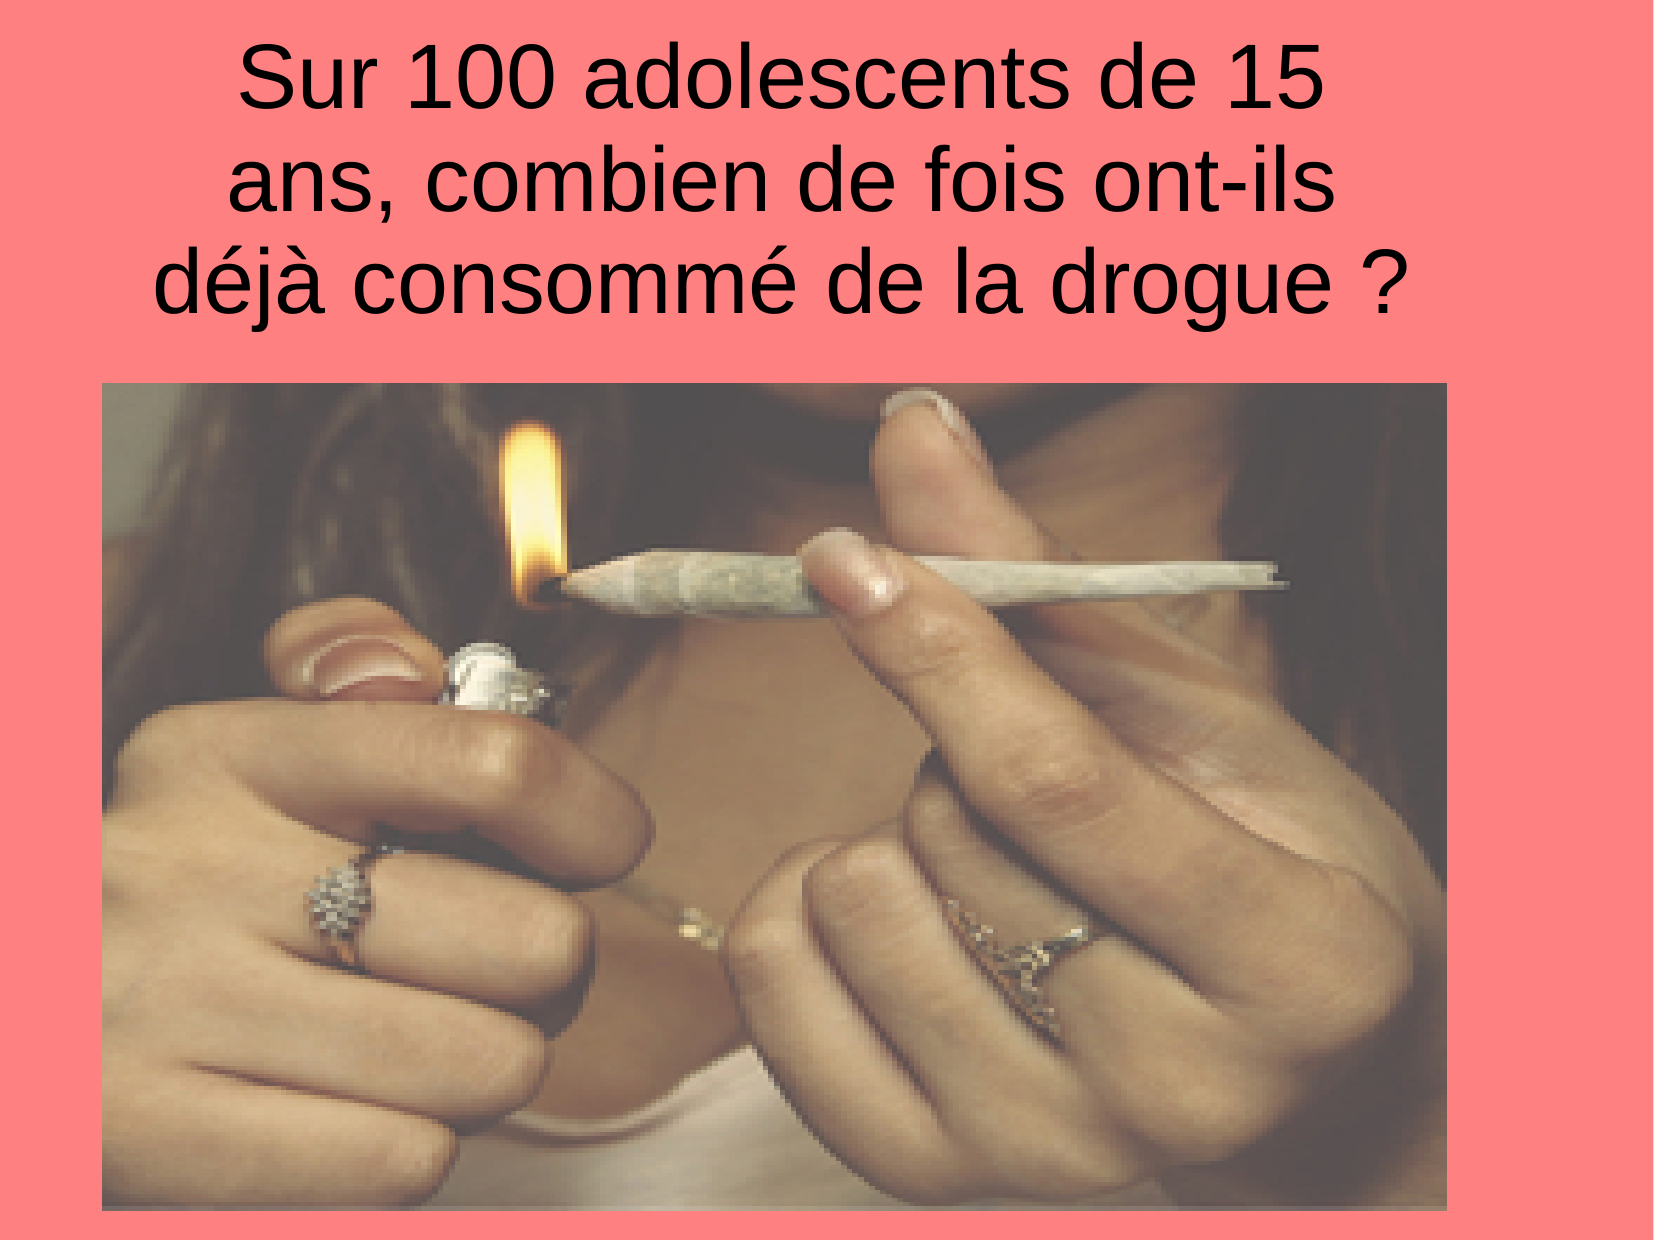

# Sur 100 adolescents de 15 ans, combien de fois ont-ils déjà consommé de la drogue ?